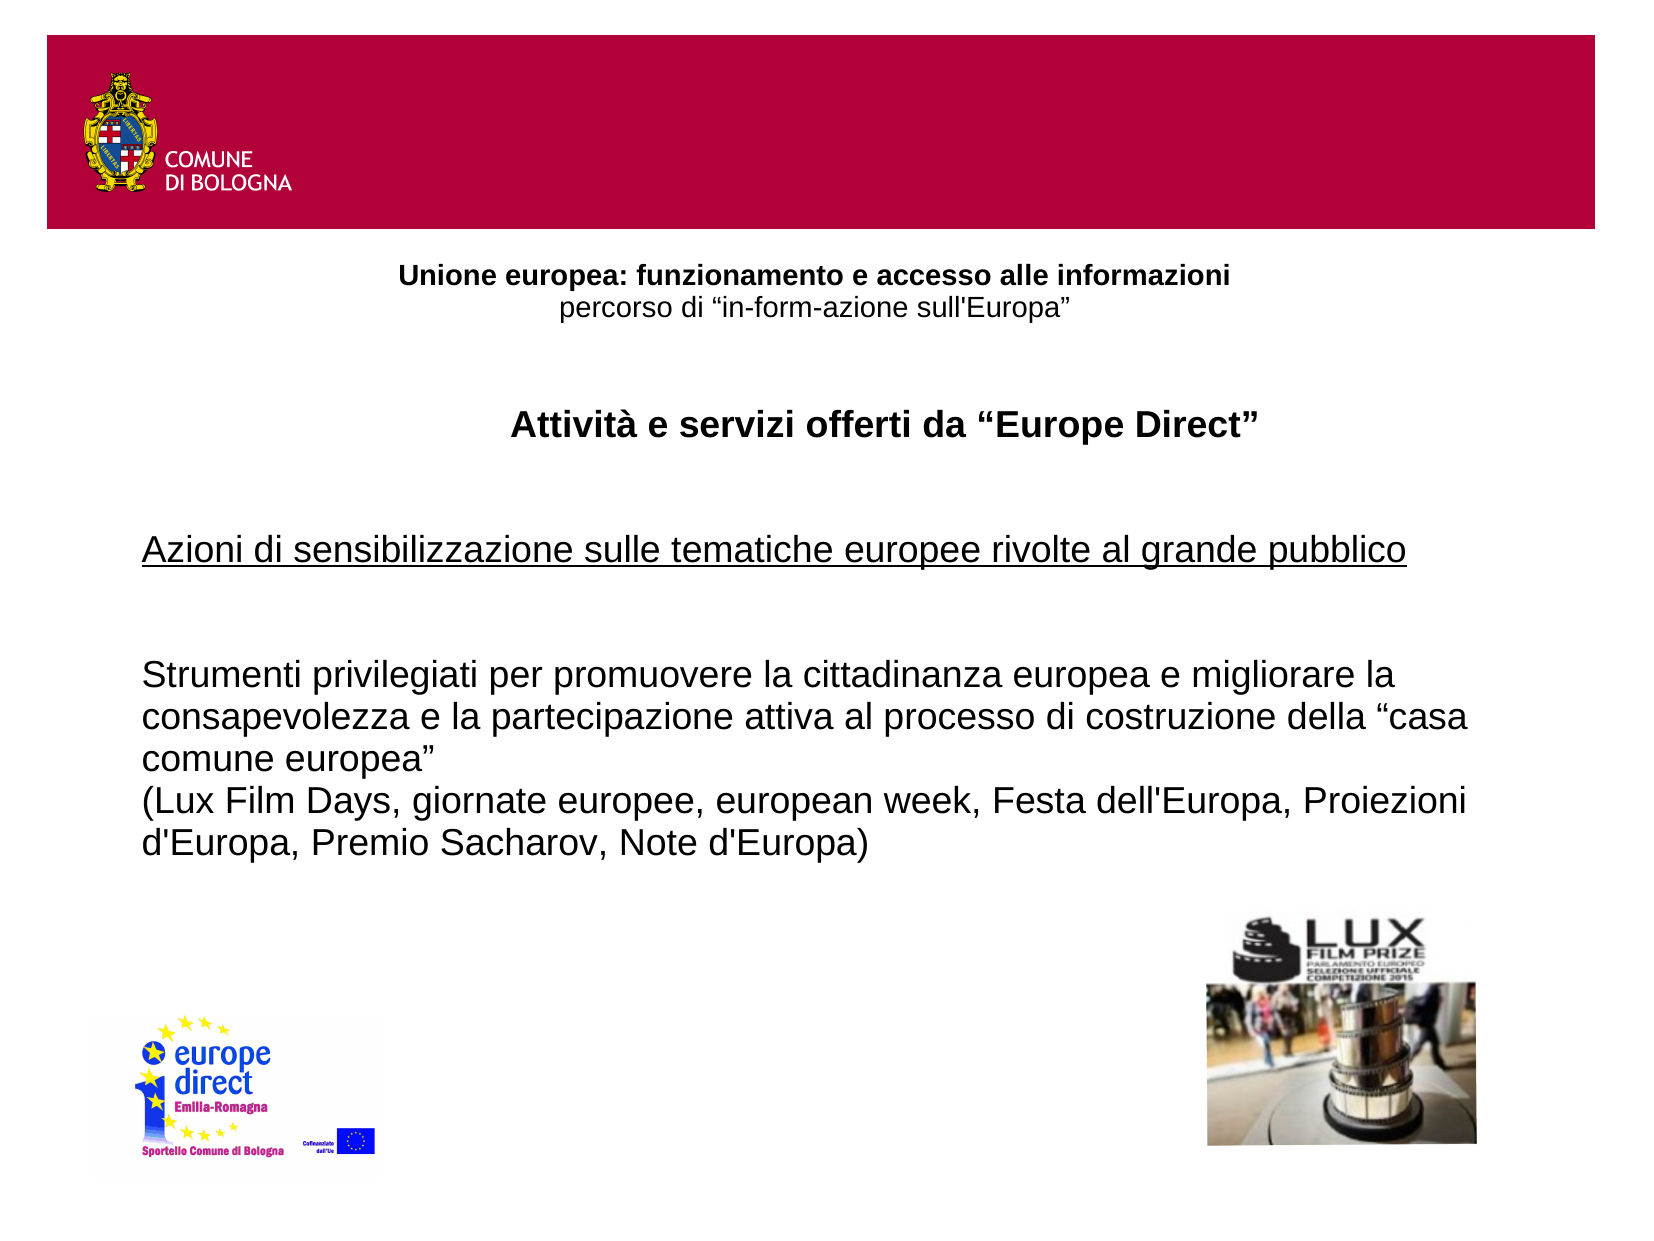

Unione europea: funzionamento e accesso alle informazioni
percorso di “in-form-azione sull'Europa”
# Attività e servizi offerti da “Europe Direct” Azioni di sensibilizzazione sulle tematiche europee rivolte al grande pubblico Strumenti privilegiati per promuovere la cittadinanza europea e migliorare la consapevolezza e la partecipazione attiva al processo di costruzione della “casa comune europea” (Lux Film Days, giornate europee, european week, Festa dell'Europa, Proiezioni d'Europa, Premio Sacharov, Note d'Europa)